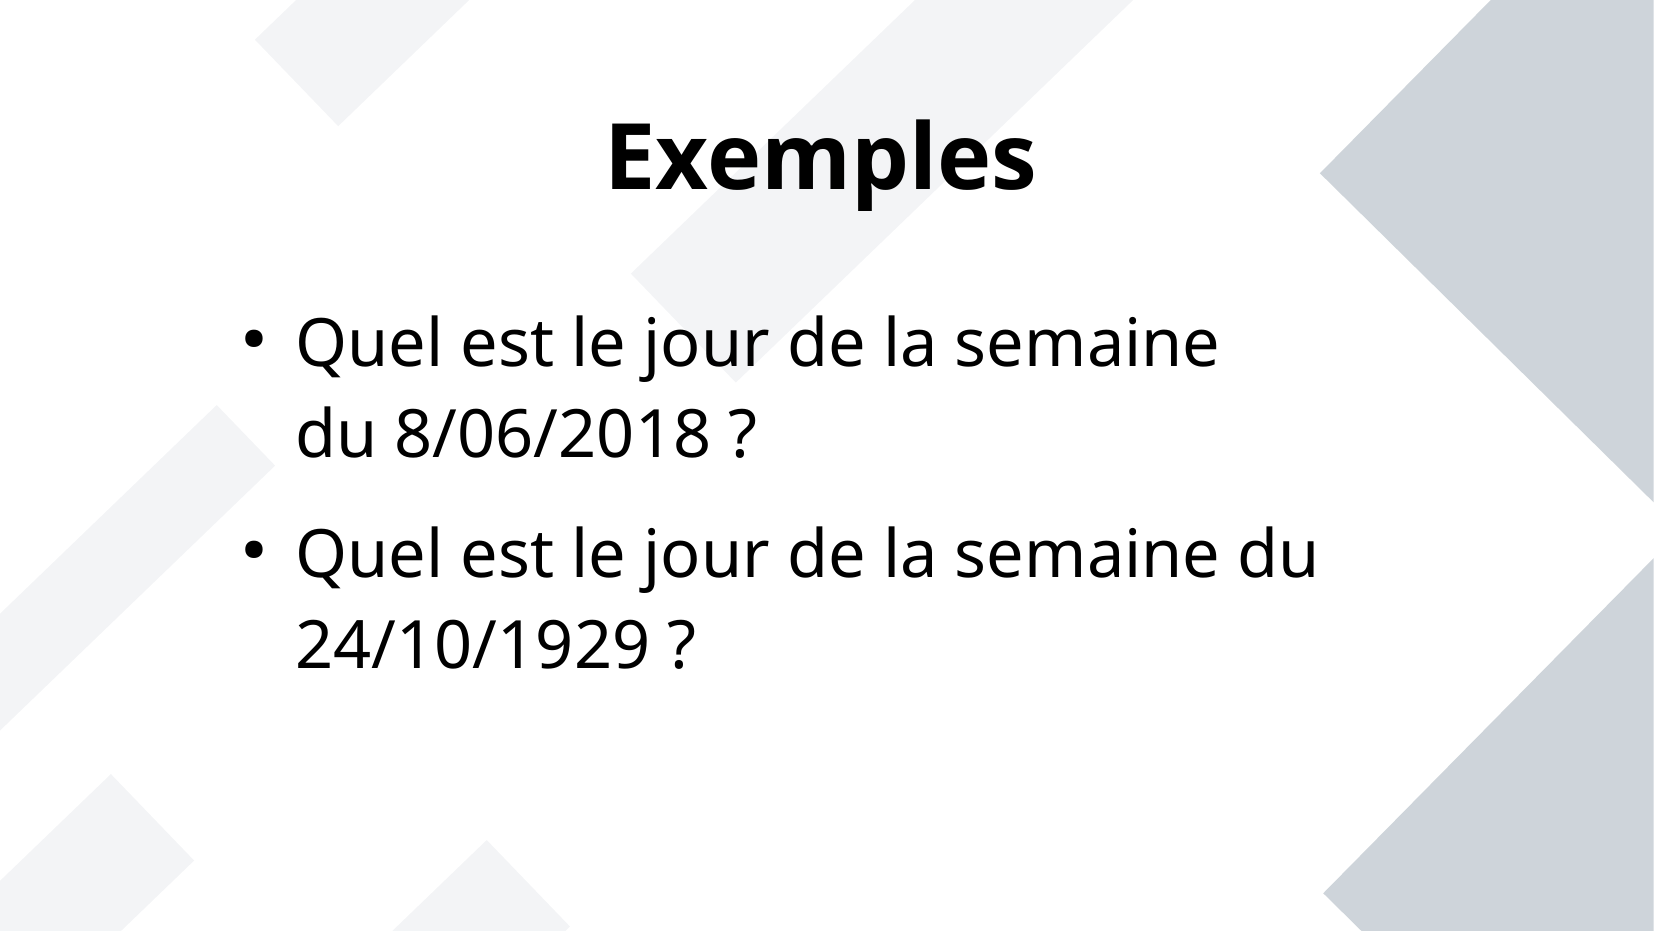

# Exemples
Quel est le jour de la semaine
du 8/06/2018 ?
Quel est le jour de la semaine du 24/10/1929 ?